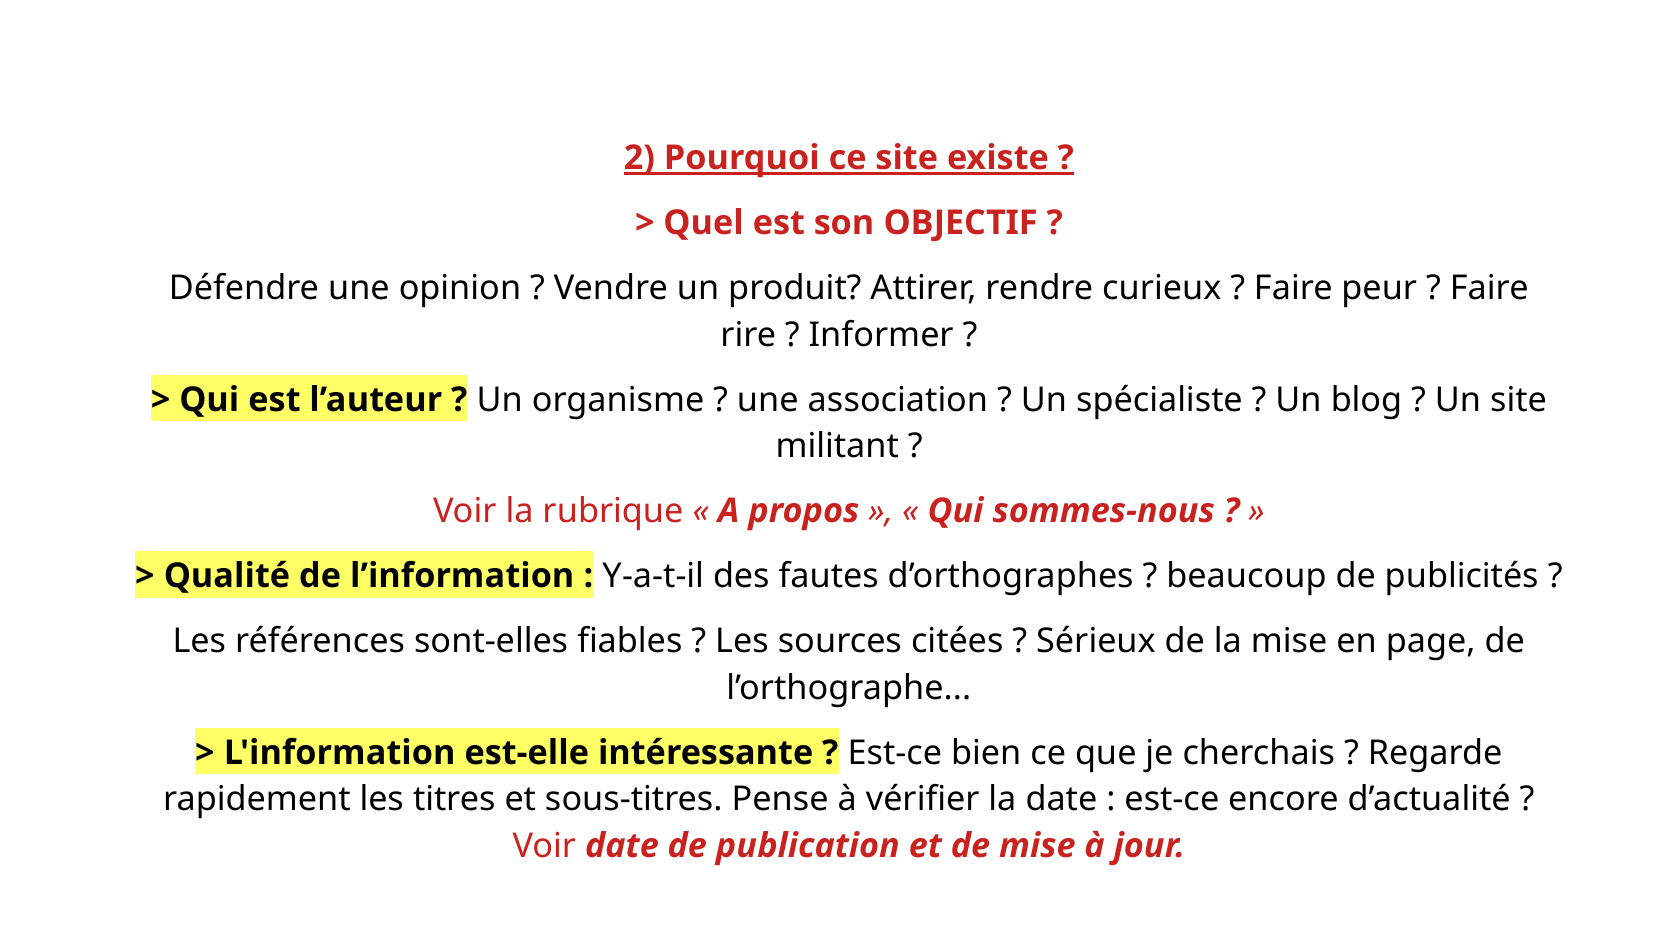

# 2) Pourquoi ce site existe ?
> Quel est son OBJECTIF ?
Défendre une opinion ? Vendre un produit? Attirer, rendre curieux ? Faire peur ? Faire rire ? Informer ?
> Qui est l’auteur ? Un organisme ? une association ? Un spécialiste ? Un blog ? Un site militant ?
Voir la rubrique « A propos », « Qui sommes-nous ? »
> Qualité de l’information : Y-a-t-il des fautes d’orthographes ? beaucoup de publicités ?
Les références sont-elles fiables ? Les sources citées ? Sérieux de la mise en page, de l’orthographe...
> L'information est-elle intéressante ? Est-ce bien ce que je cherchais ? Regarde rapidement les titres et sous-titres. Pense à vérifier la date : est-ce encore d’actualité ? Voir date de publication et de mise à jour.